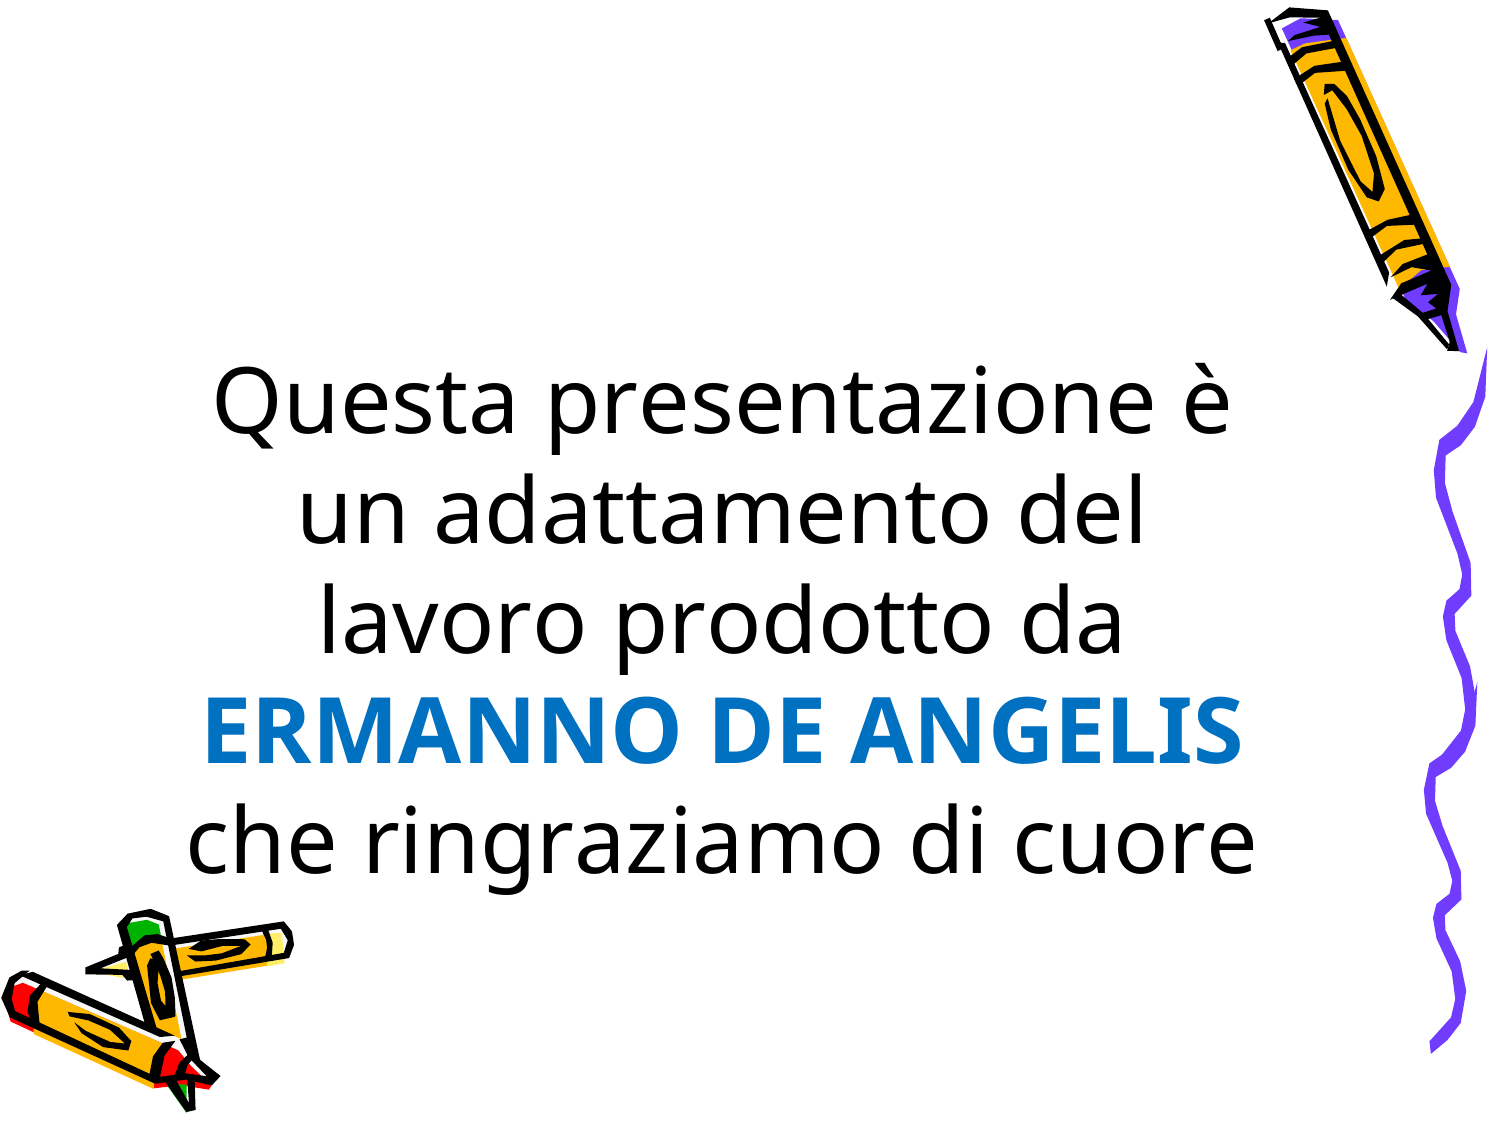

# Questa presentazione è un adattamento del lavoro prodotto da ERMANNO DE ANGELIS che ringraziamo di cuore